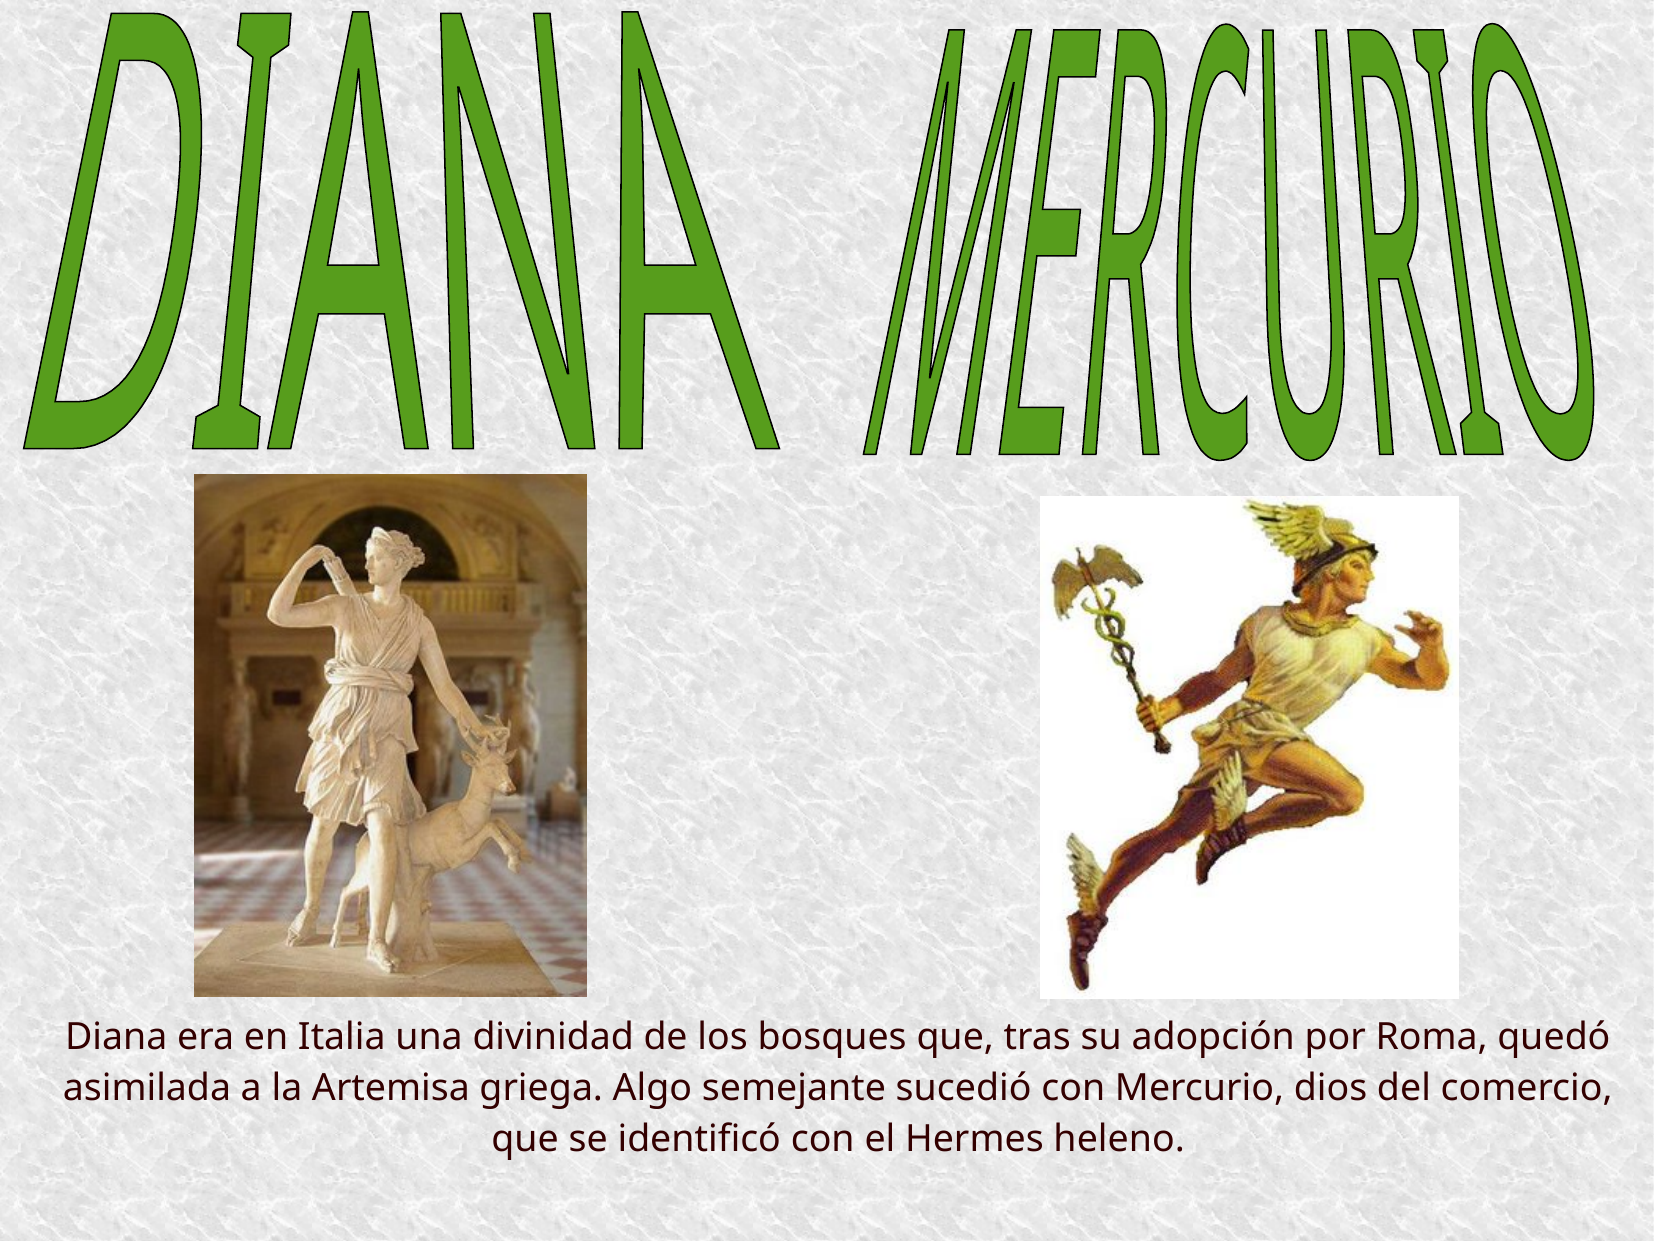

DIANA
MERCURIO
Diana era en Italia una divinidad de los bosques que, tras su adopción por Roma, quedó asimilada a la Artemisa griega. Algo semejante sucedió con Mercurio, dios del comercio, que se identificó con el Hermes heleno.